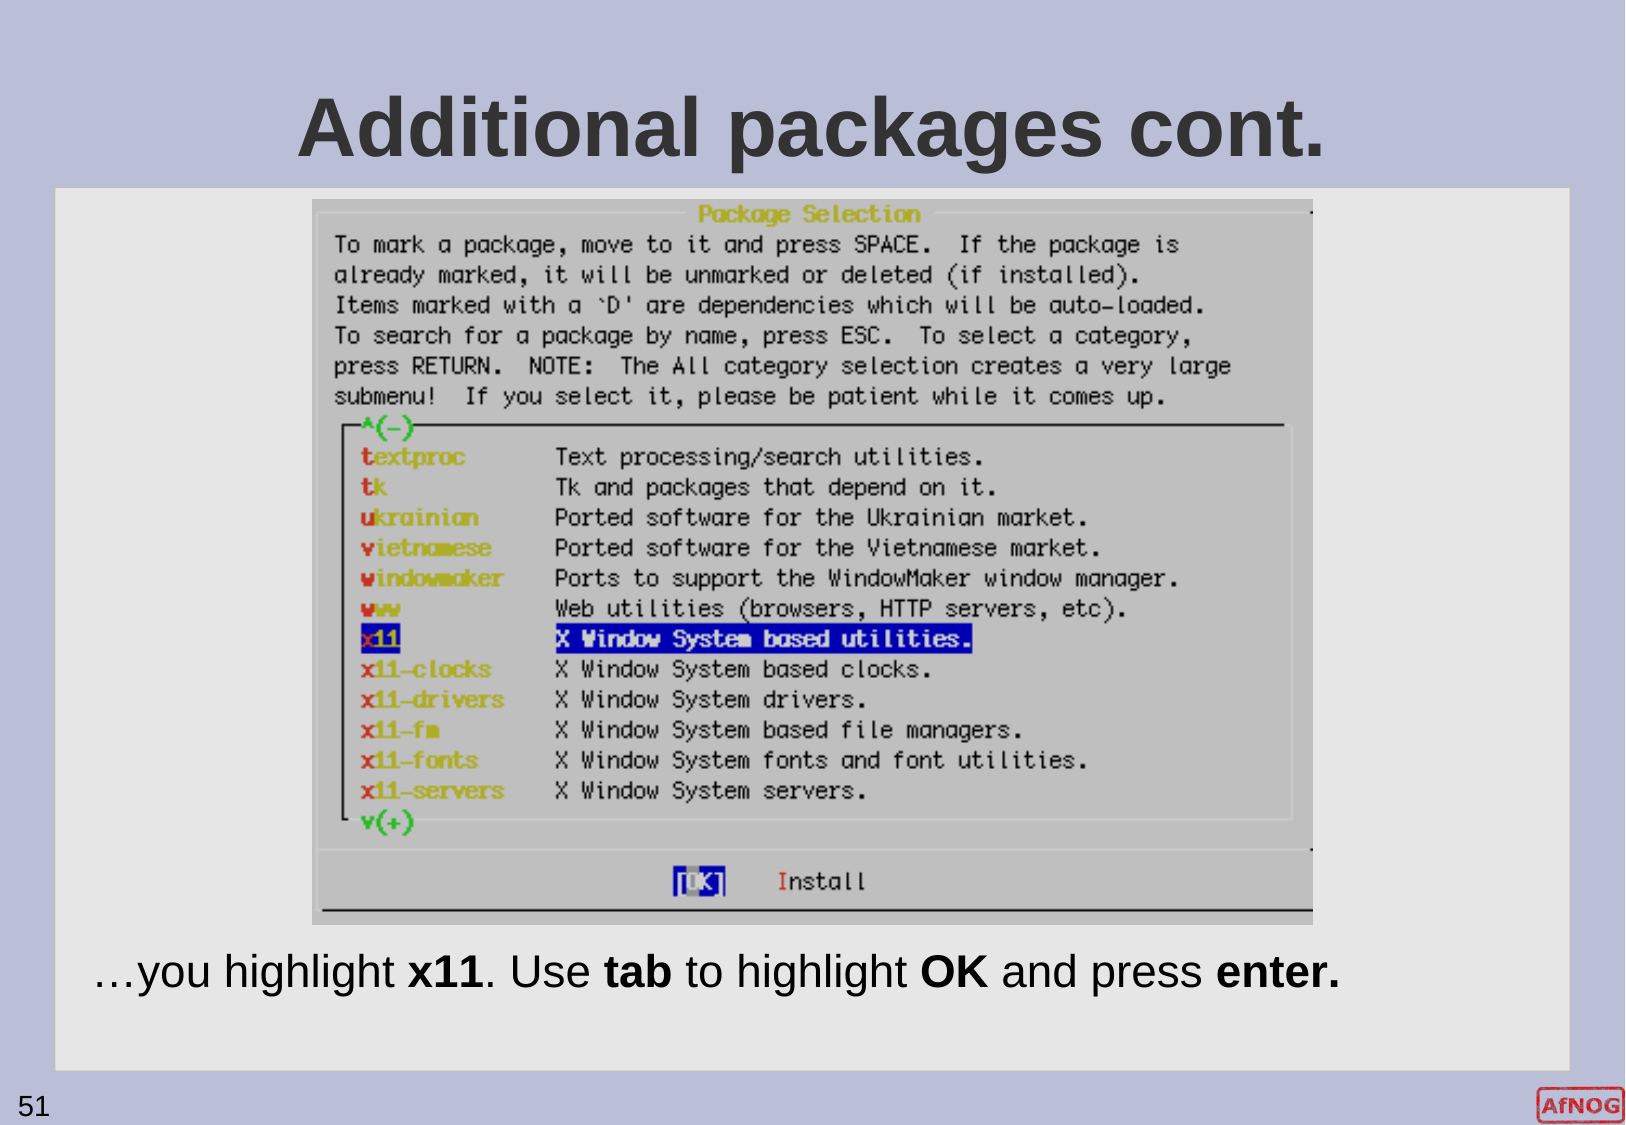

Additional packages cont.
…you highlight x11. Use tab to highlight OK and press enter.